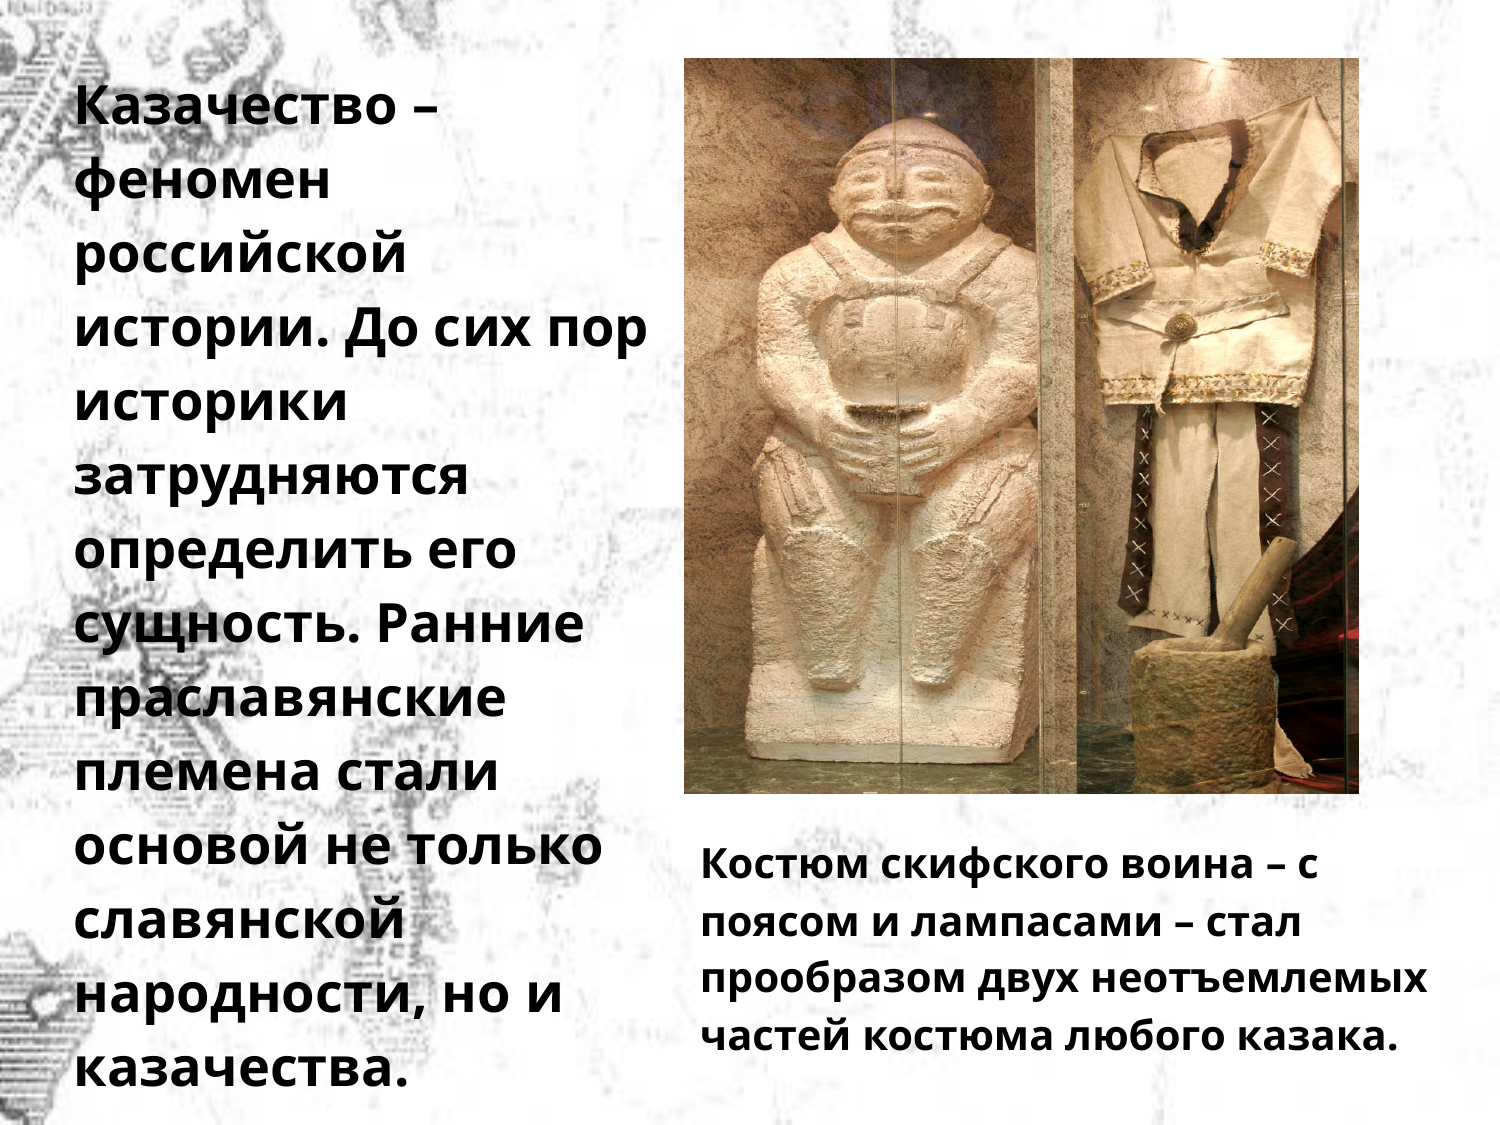

Казачество – феномен российской истории. До сих пор историки затрудняются определить его сущность. Ранние праславянские племена стали основой не только славянской народности, но и казачества.
Костюм скифского воина – с поясом и лампасами – стал прообразом двух неотъемлемых частей костюма любого казака.